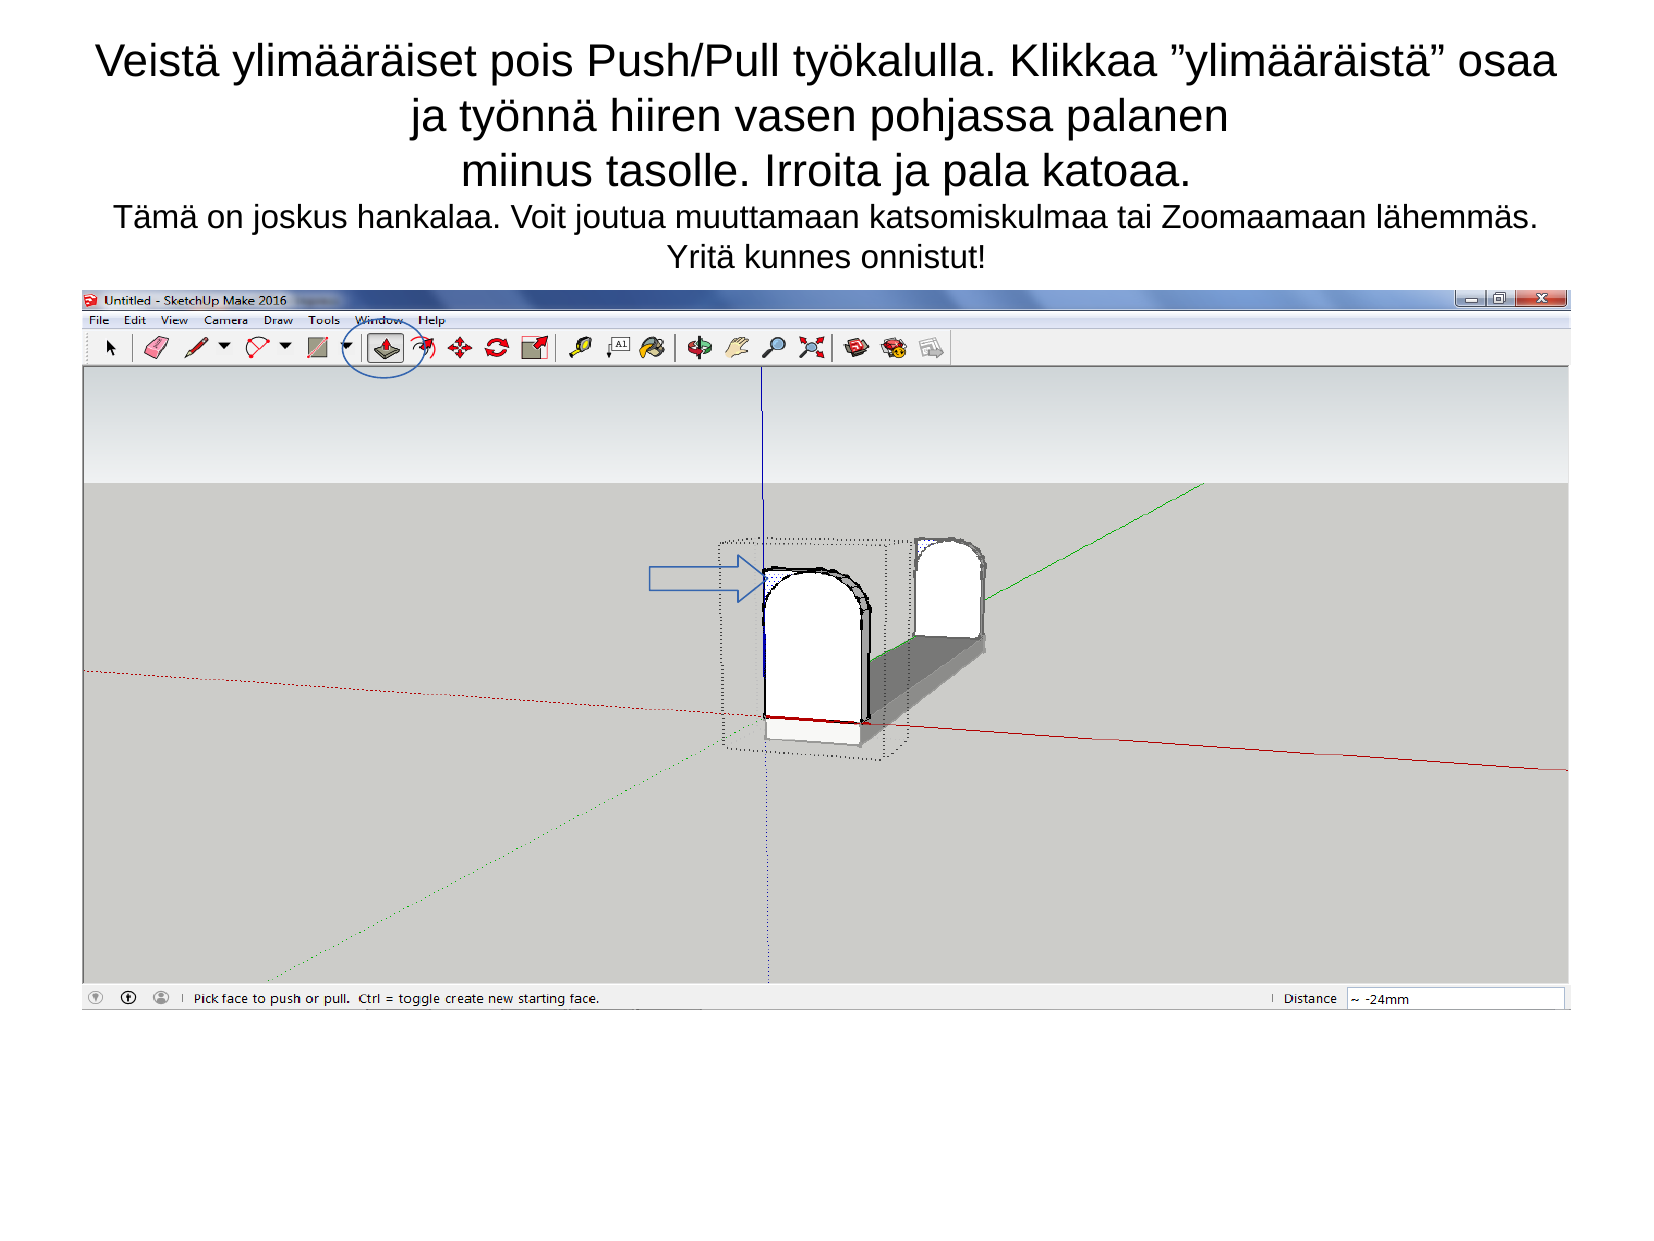

Veistä ylimääräiset pois Push/Pull työkalulla. Klikkaa ”ylimääräistä” osaa ja työnnä hiiren vasen pohjassa palanen
miinus tasolle. Irroita ja pala katoaa.
Tämä on joskus hankalaa. Voit joutua muuttamaan katsomiskulmaa tai Zoomaamaan lähemmäs. Yritä kunnes onnistut!